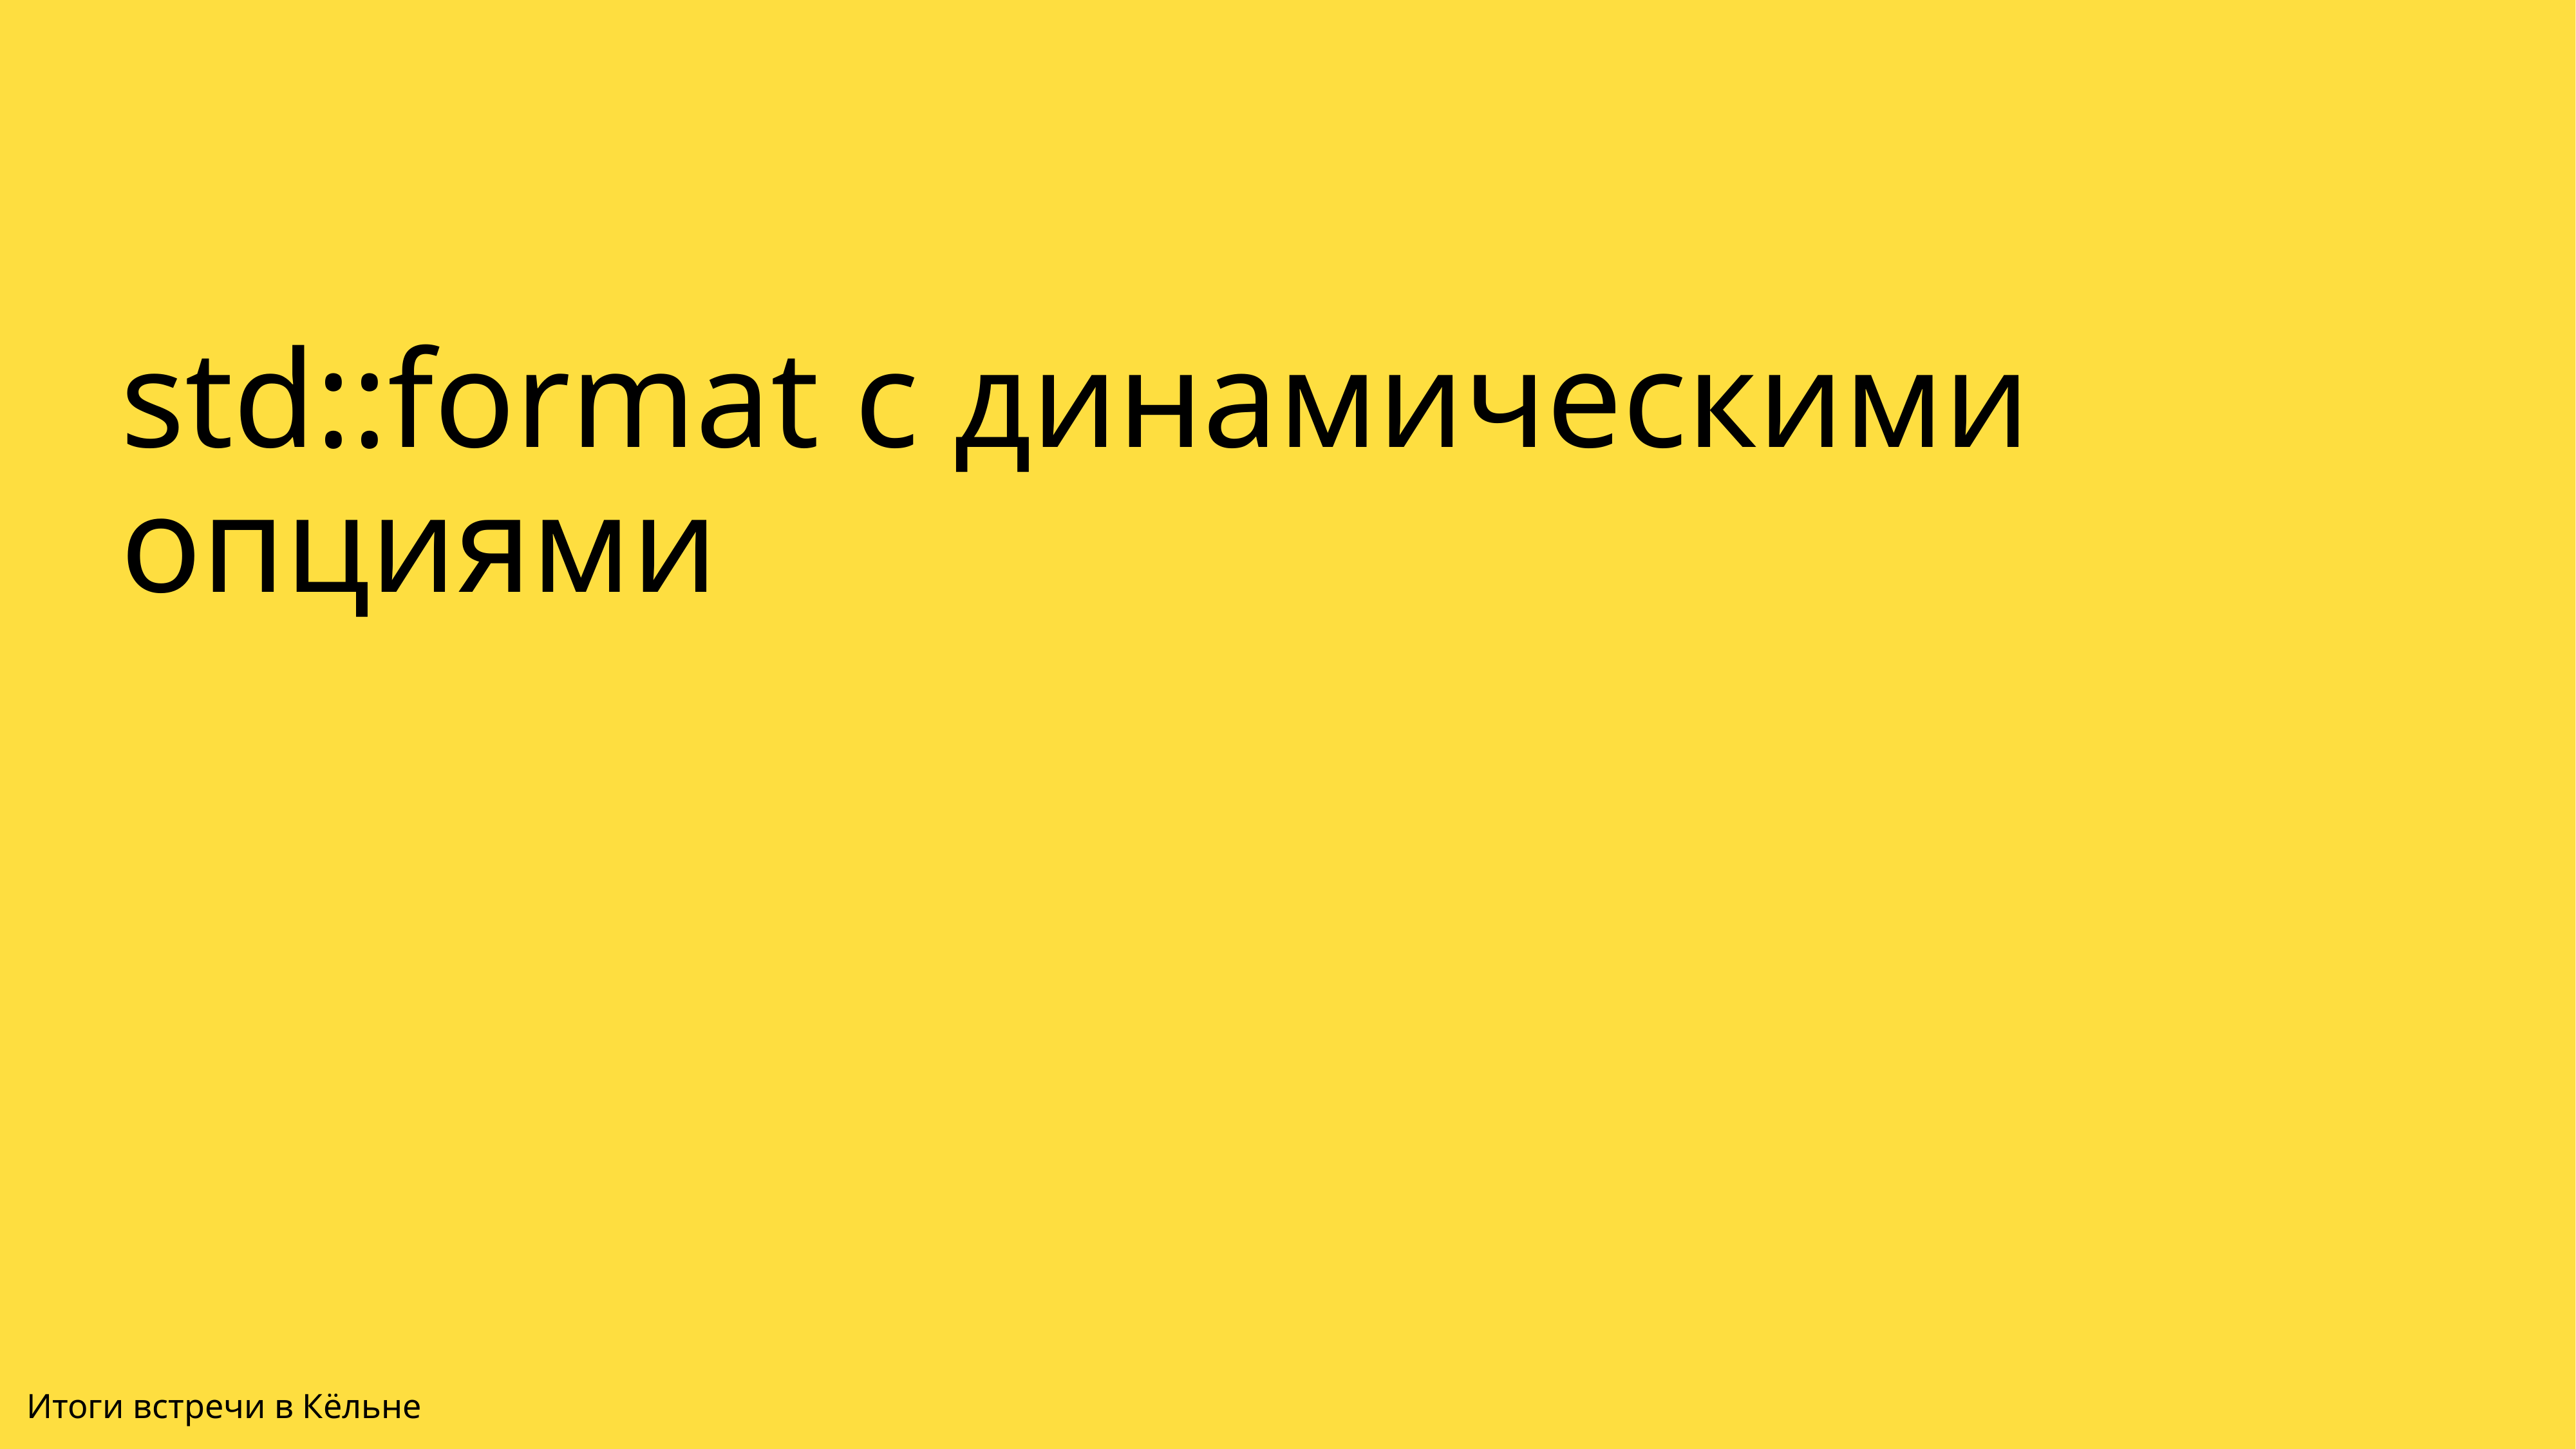

# std::format с динамическими опциями
Итоги встречи в Кёльне